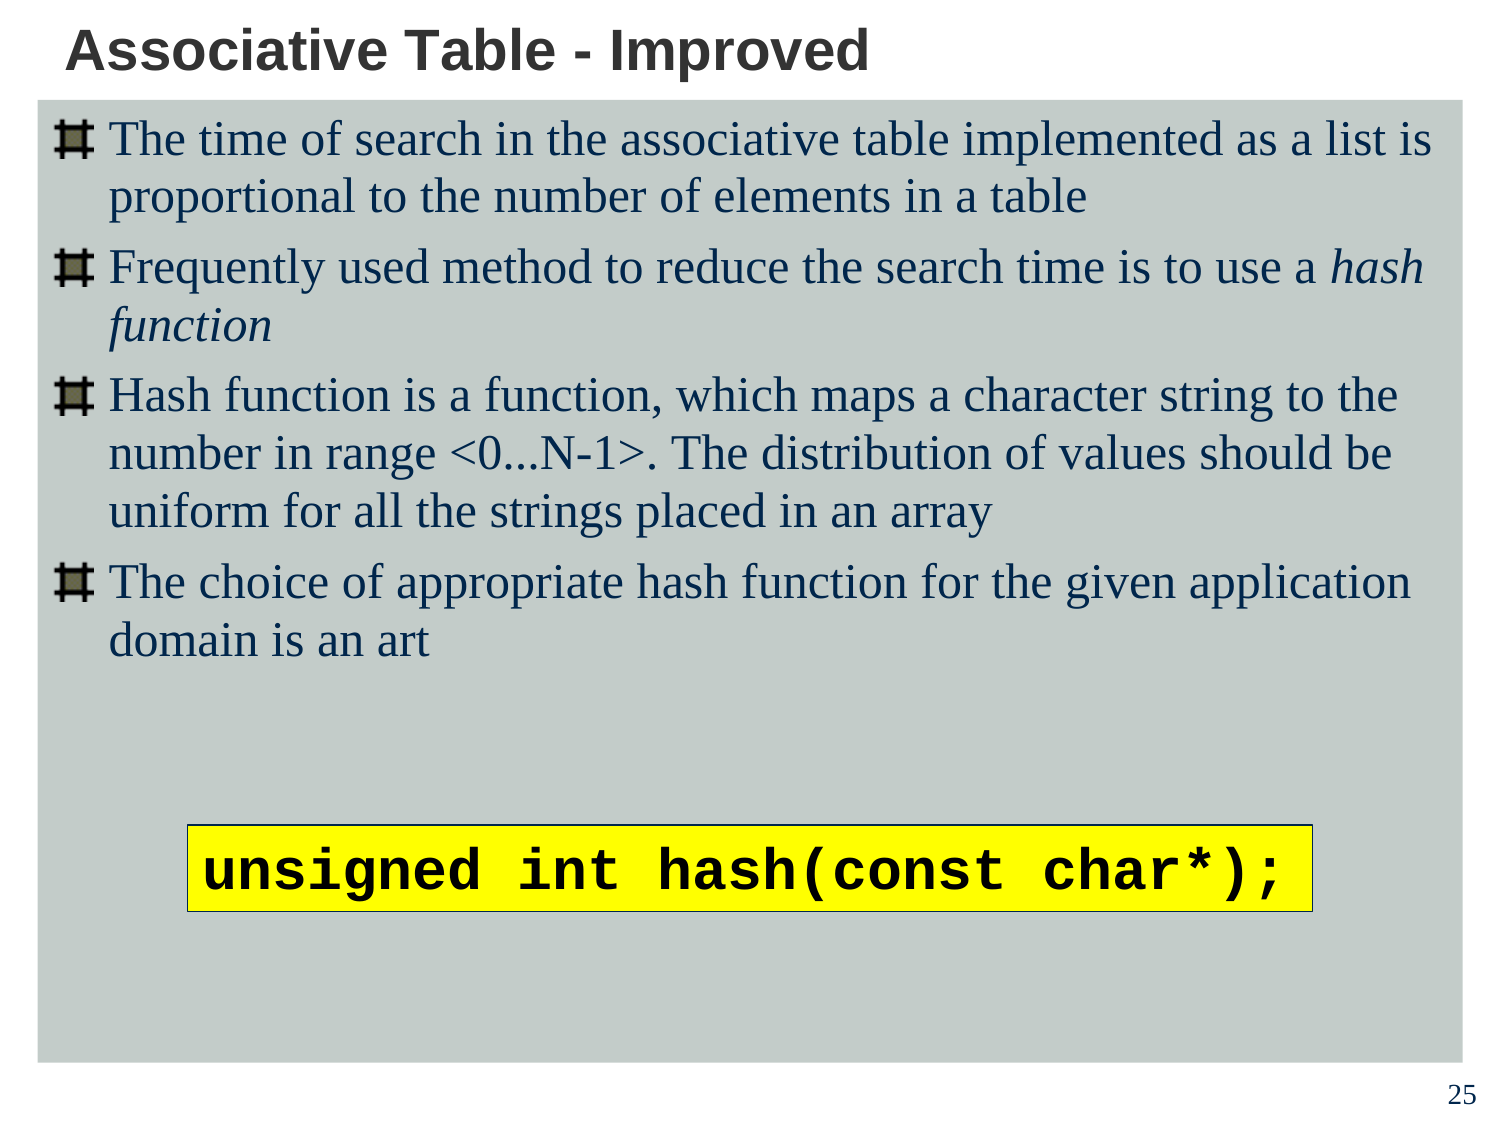

# Associative Table - Improved
The time of search in the associative table implemented as a list is proportional to the number of elements in a table
Frequently used method to reduce the search time is to use a hash function
Hash function is a function, which maps a character string to the number in range <0...N-1>. The distribution of values should be uniform for all the strings placed in an array
The choice of appropriate hash function for the given application domain is an art
unsigned int hash(const char*);